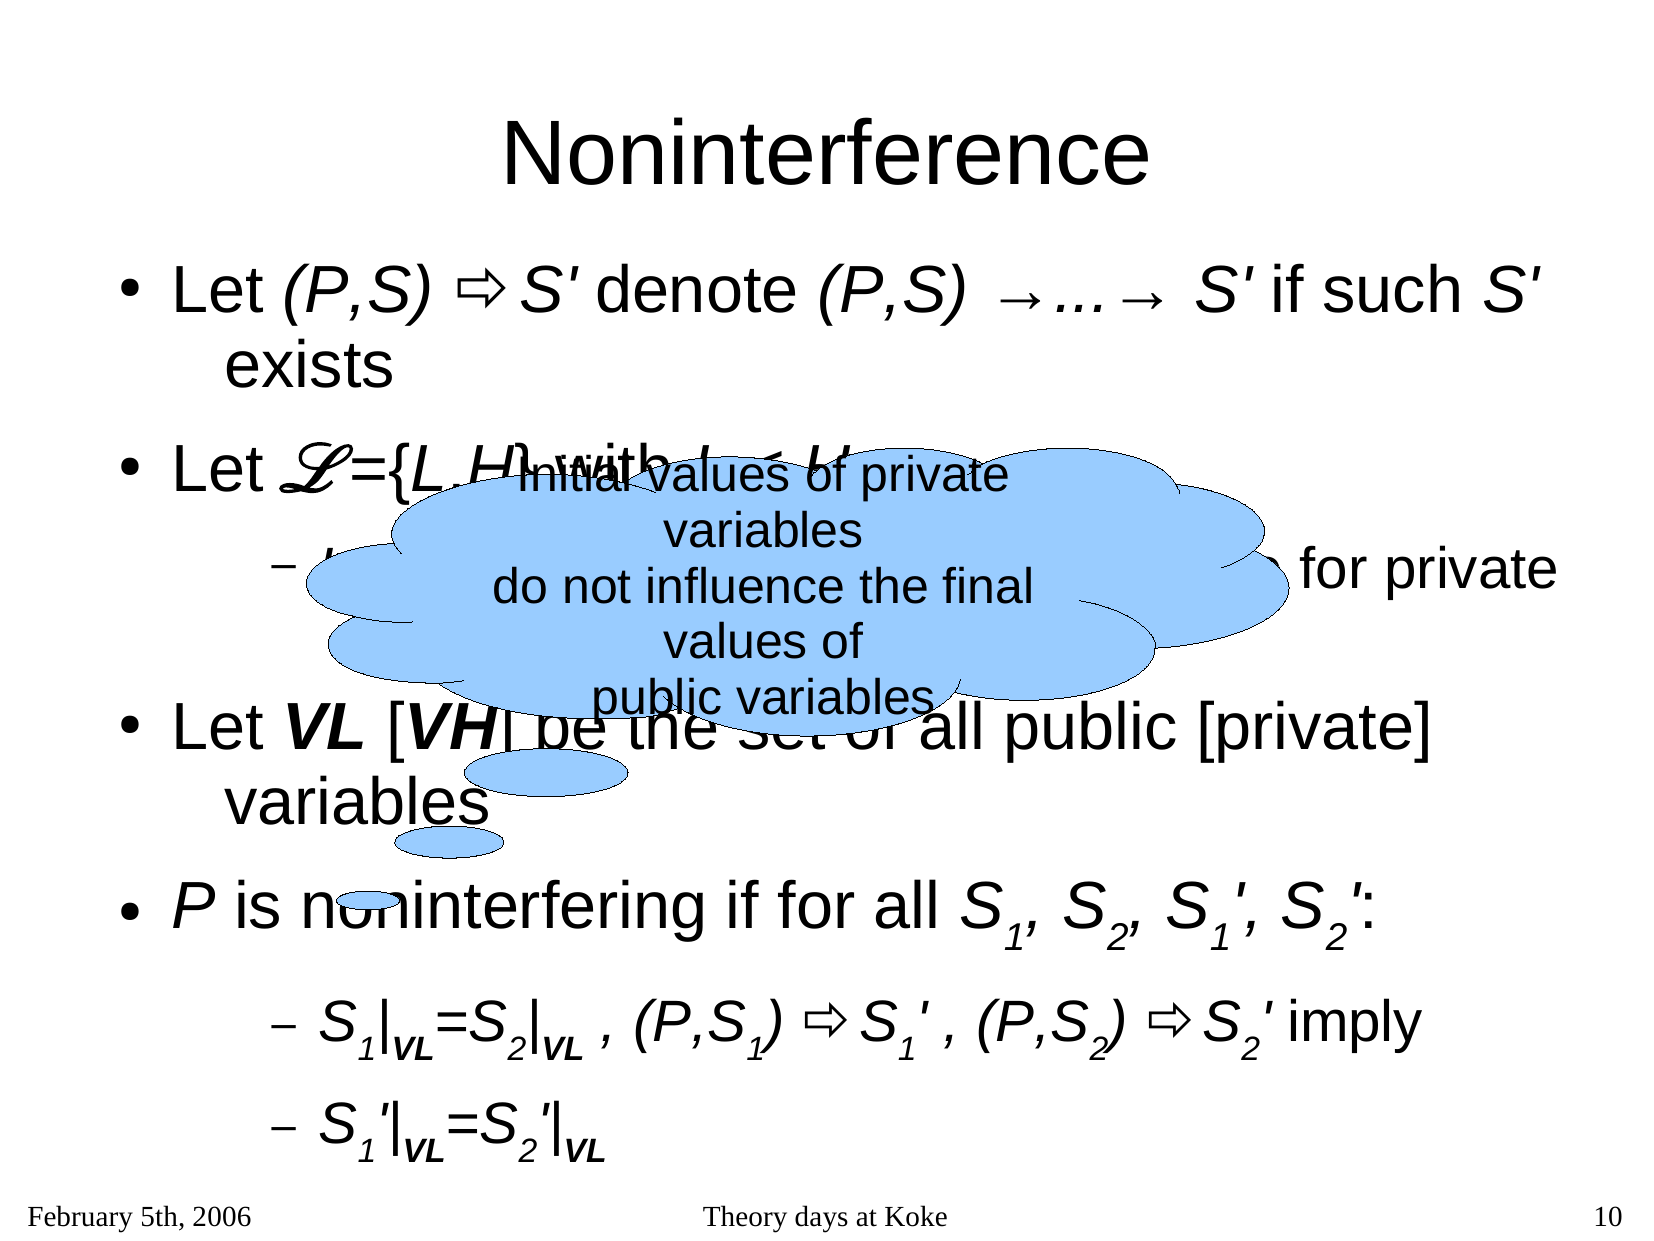

# Noninterference
Let (P,S) S' denote (P,S) →...→ S' if such S' exists
Let ℒ={L,H} with L ≤ H
L is the type for public and H the type for private varables
Let VL [VH] be the set of all public [private] variables
P is noninterfering if for all S1, S2, S1', S2':
S1|VL=S2|VL , (P,S1) S1' , (P,S2) S2' imply
S1'|VL=S2'|VL
Initial values of private variables
do not influence the final values of
public variables
February 5th, 2006
Theory days at Koke
10